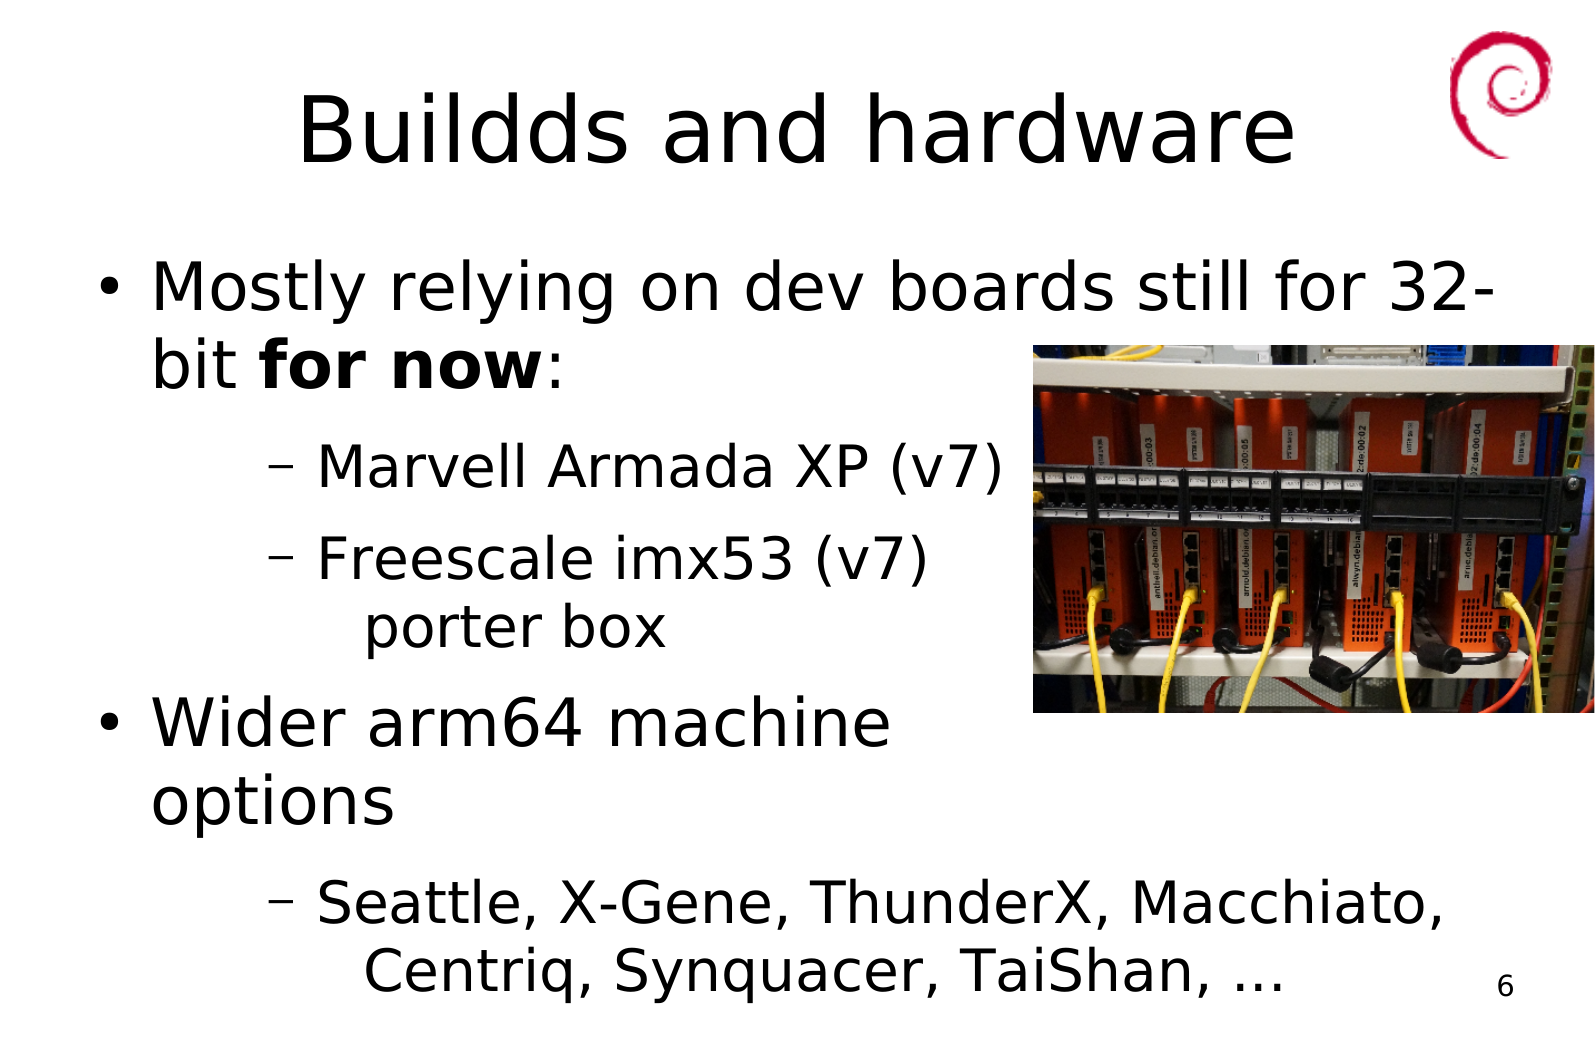

# Buildds and hardware
Mostly relying on dev boards still for 32-bit for now:
Marvell Armada XP (v7)
Freescale imx53 (v7)
porter box
Wider arm64 machine
options
Seattle, X-Gene, ThunderX, Macchiato,
Centriq, Synquacer, TaiShan, ...
6